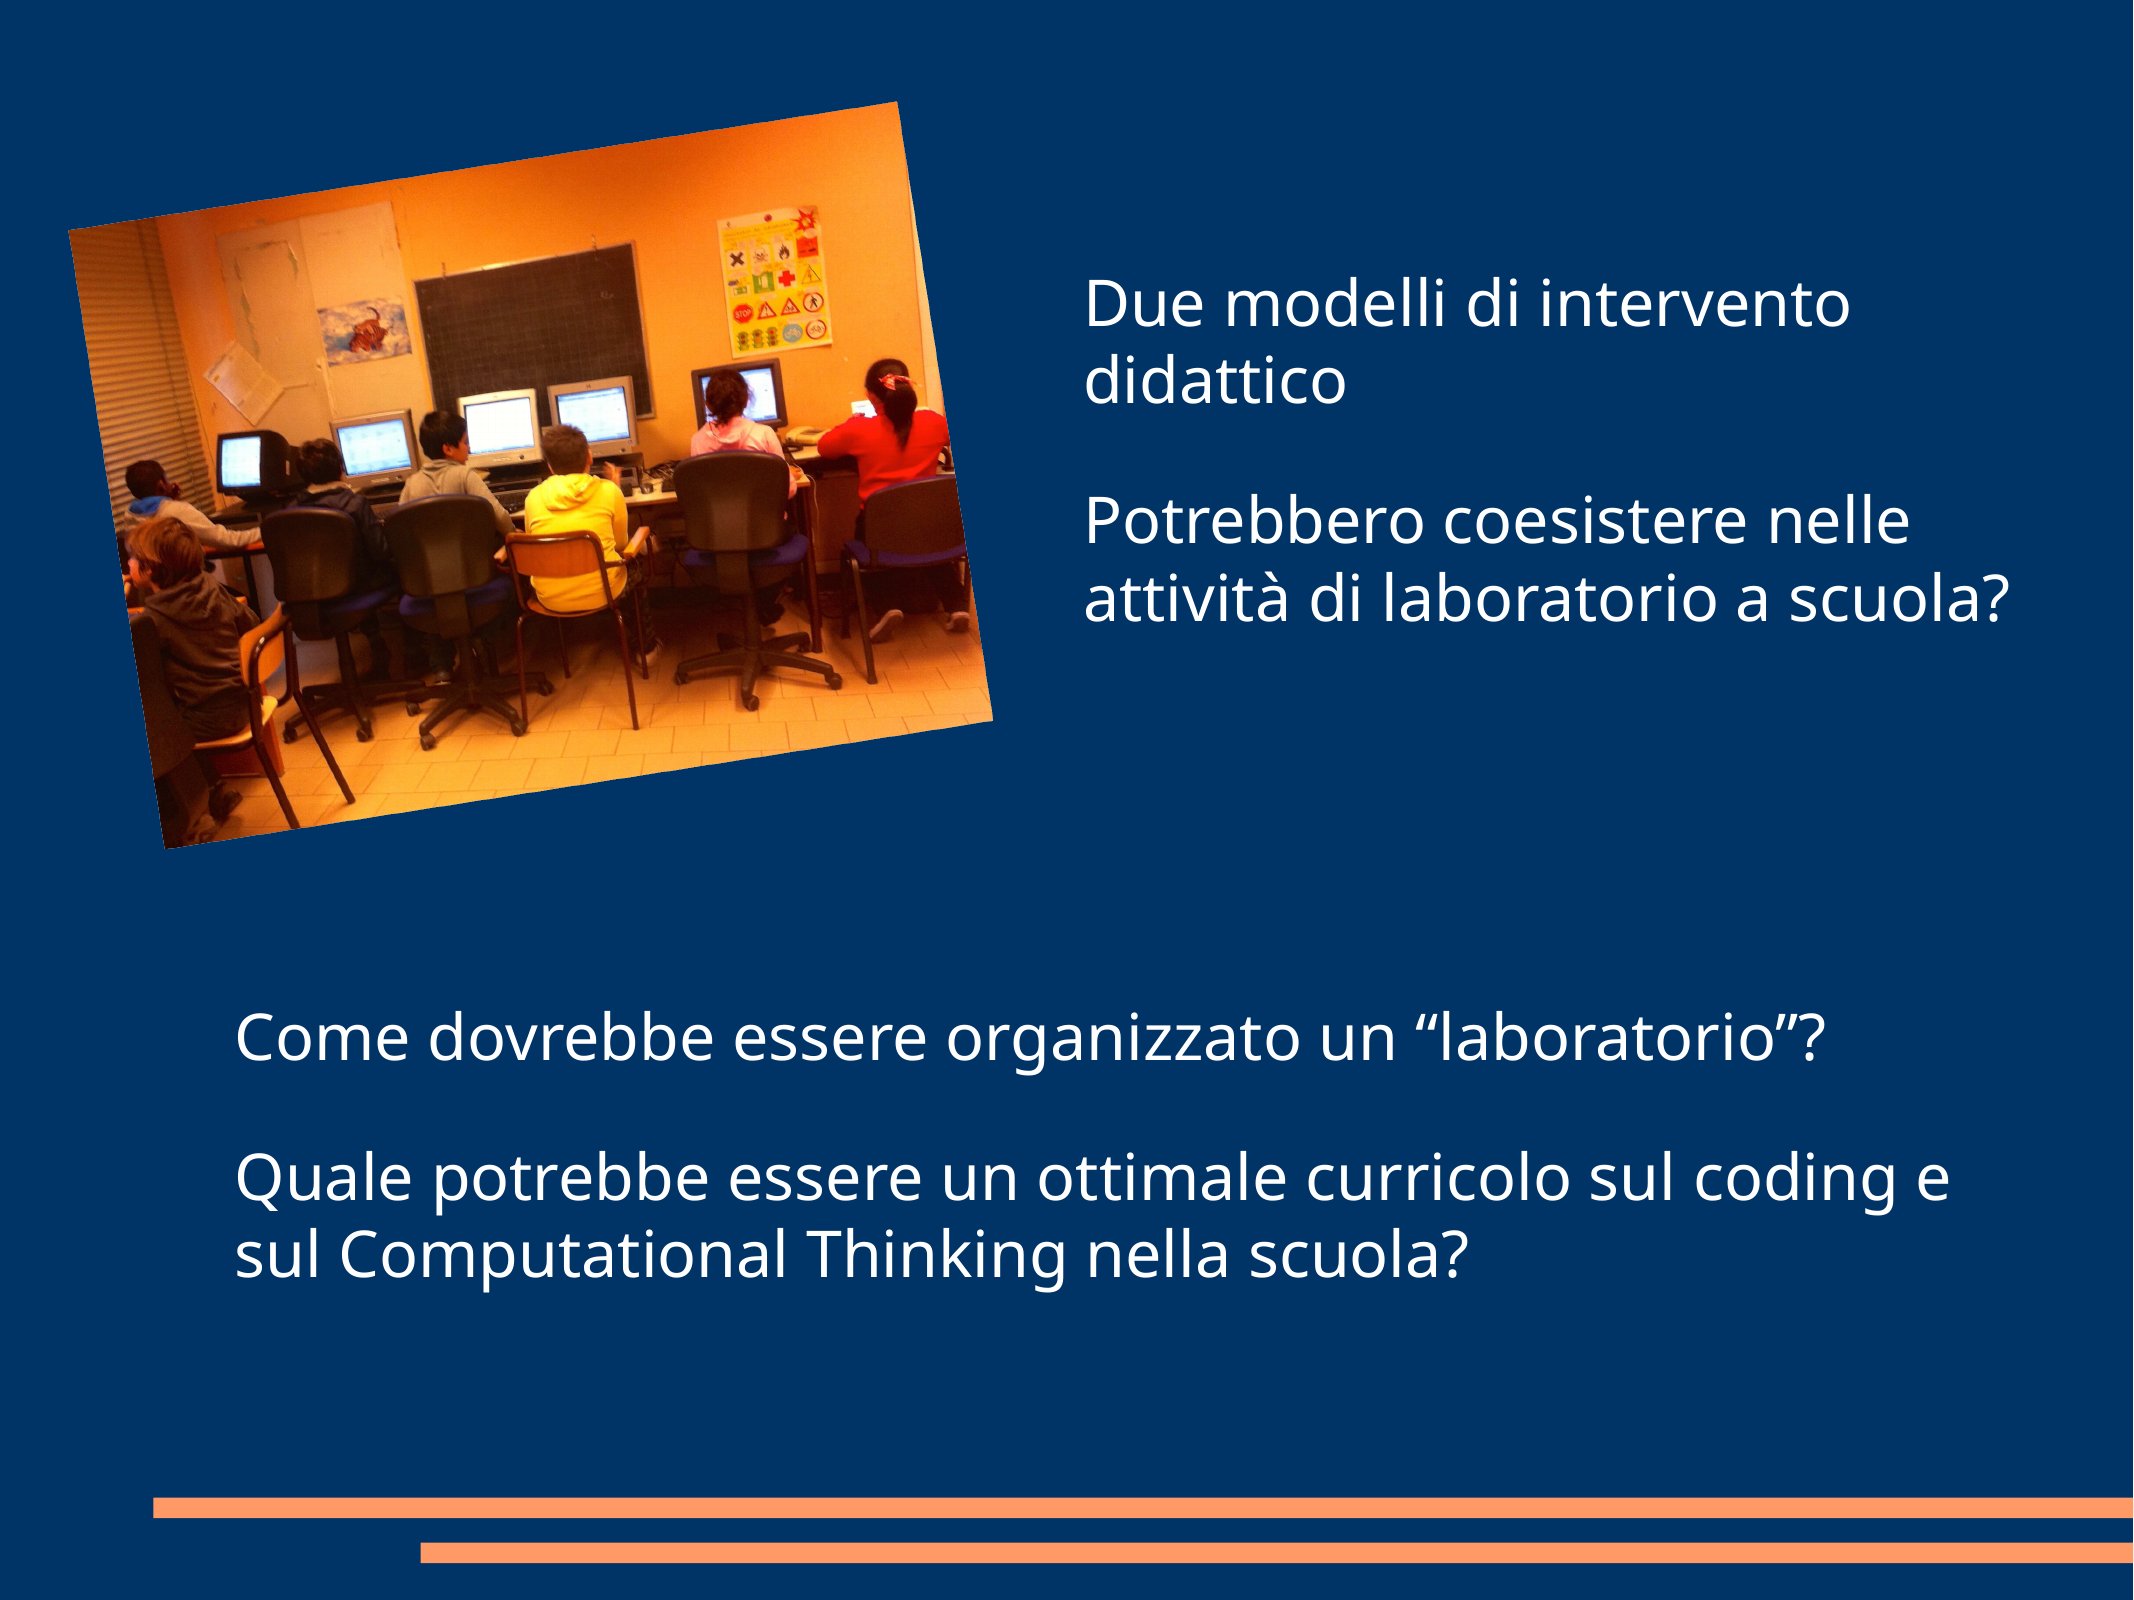

Due modelli di intervento didattico
Potrebbero coesistere nelle attività di laboratorio a scuola?
Come dovrebbe essere organizzato un “laboratorio”?
Quale potrebbe essere un ottimale curricolo sul coding e
sul Computational Thinking nella scuola?